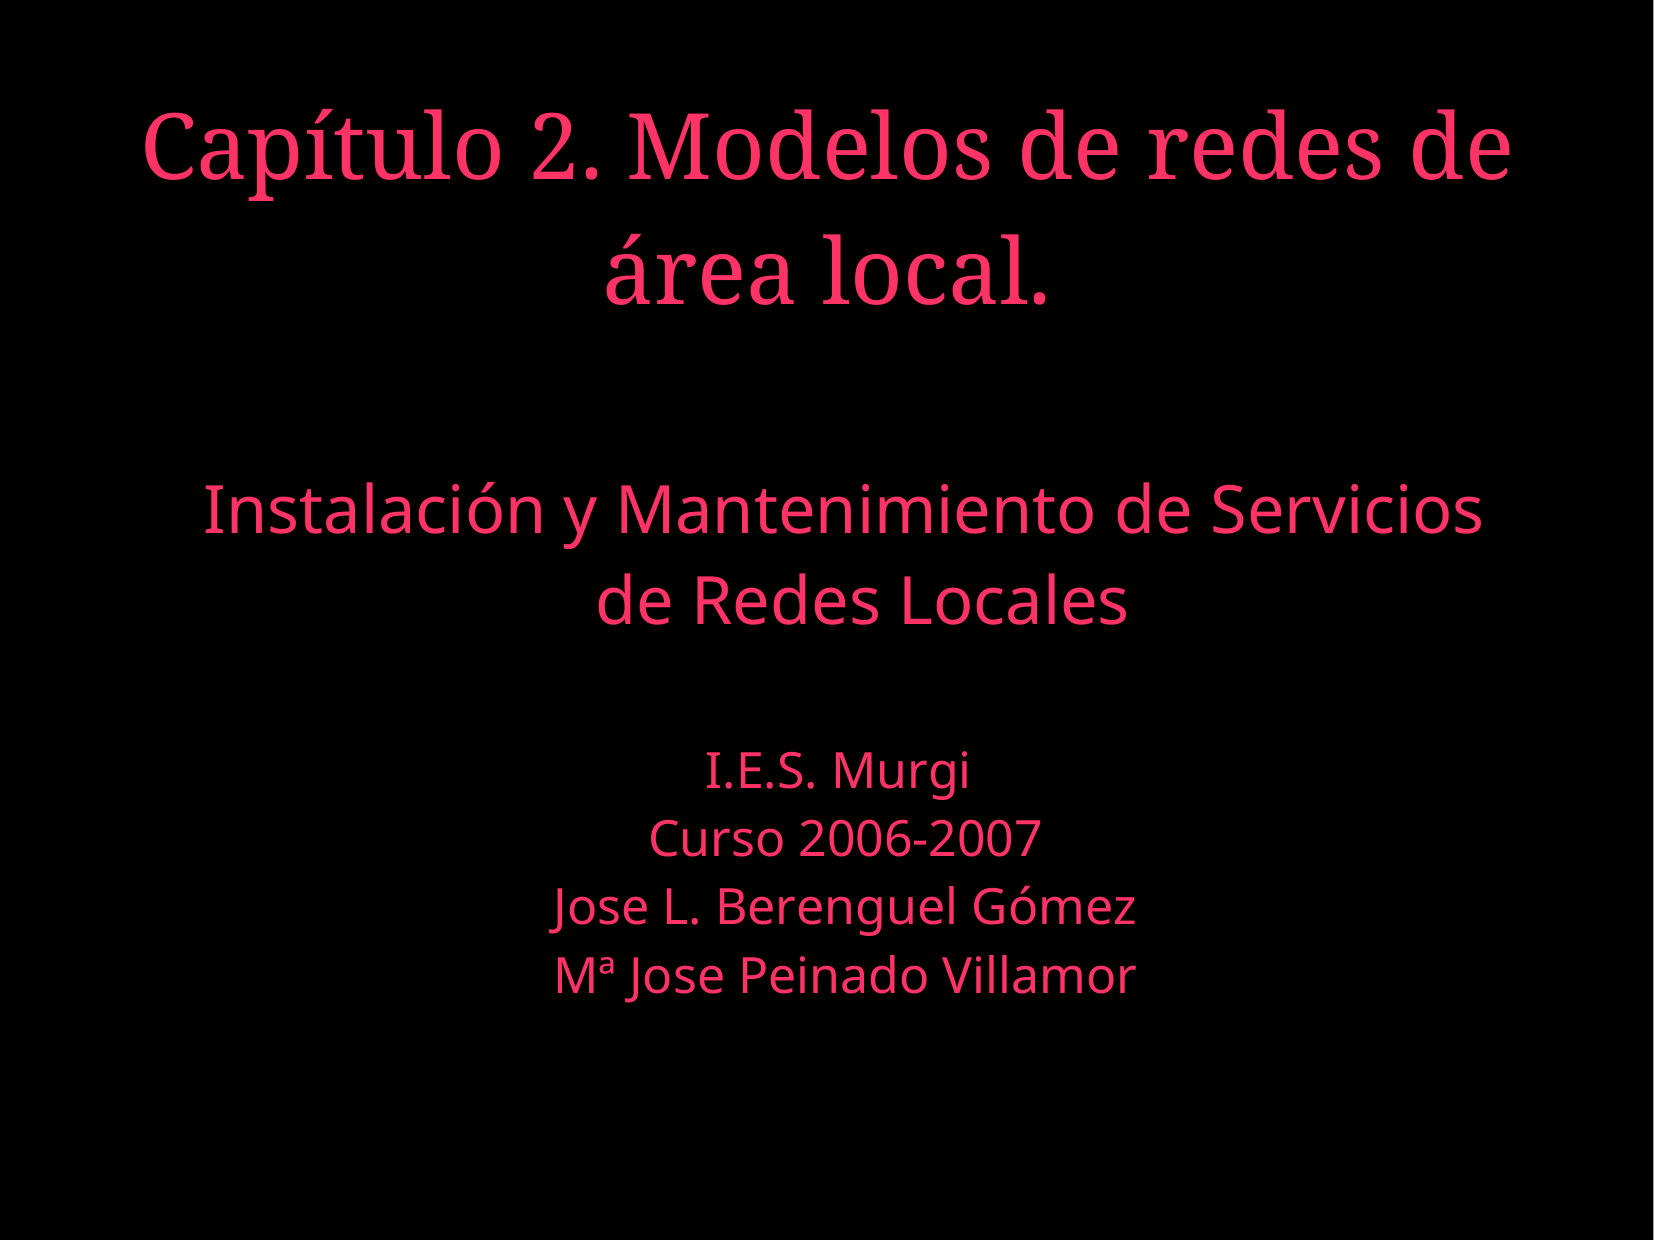

# Capítulo 2. Modelos de redes de área local.
Instalación y Mantenimiento de Servicios de Redes Locales
I.E.S. Murgi
Curso 2006-2007
Jose L. Berenguel Gómez
Mª Jose Peinado Villamor